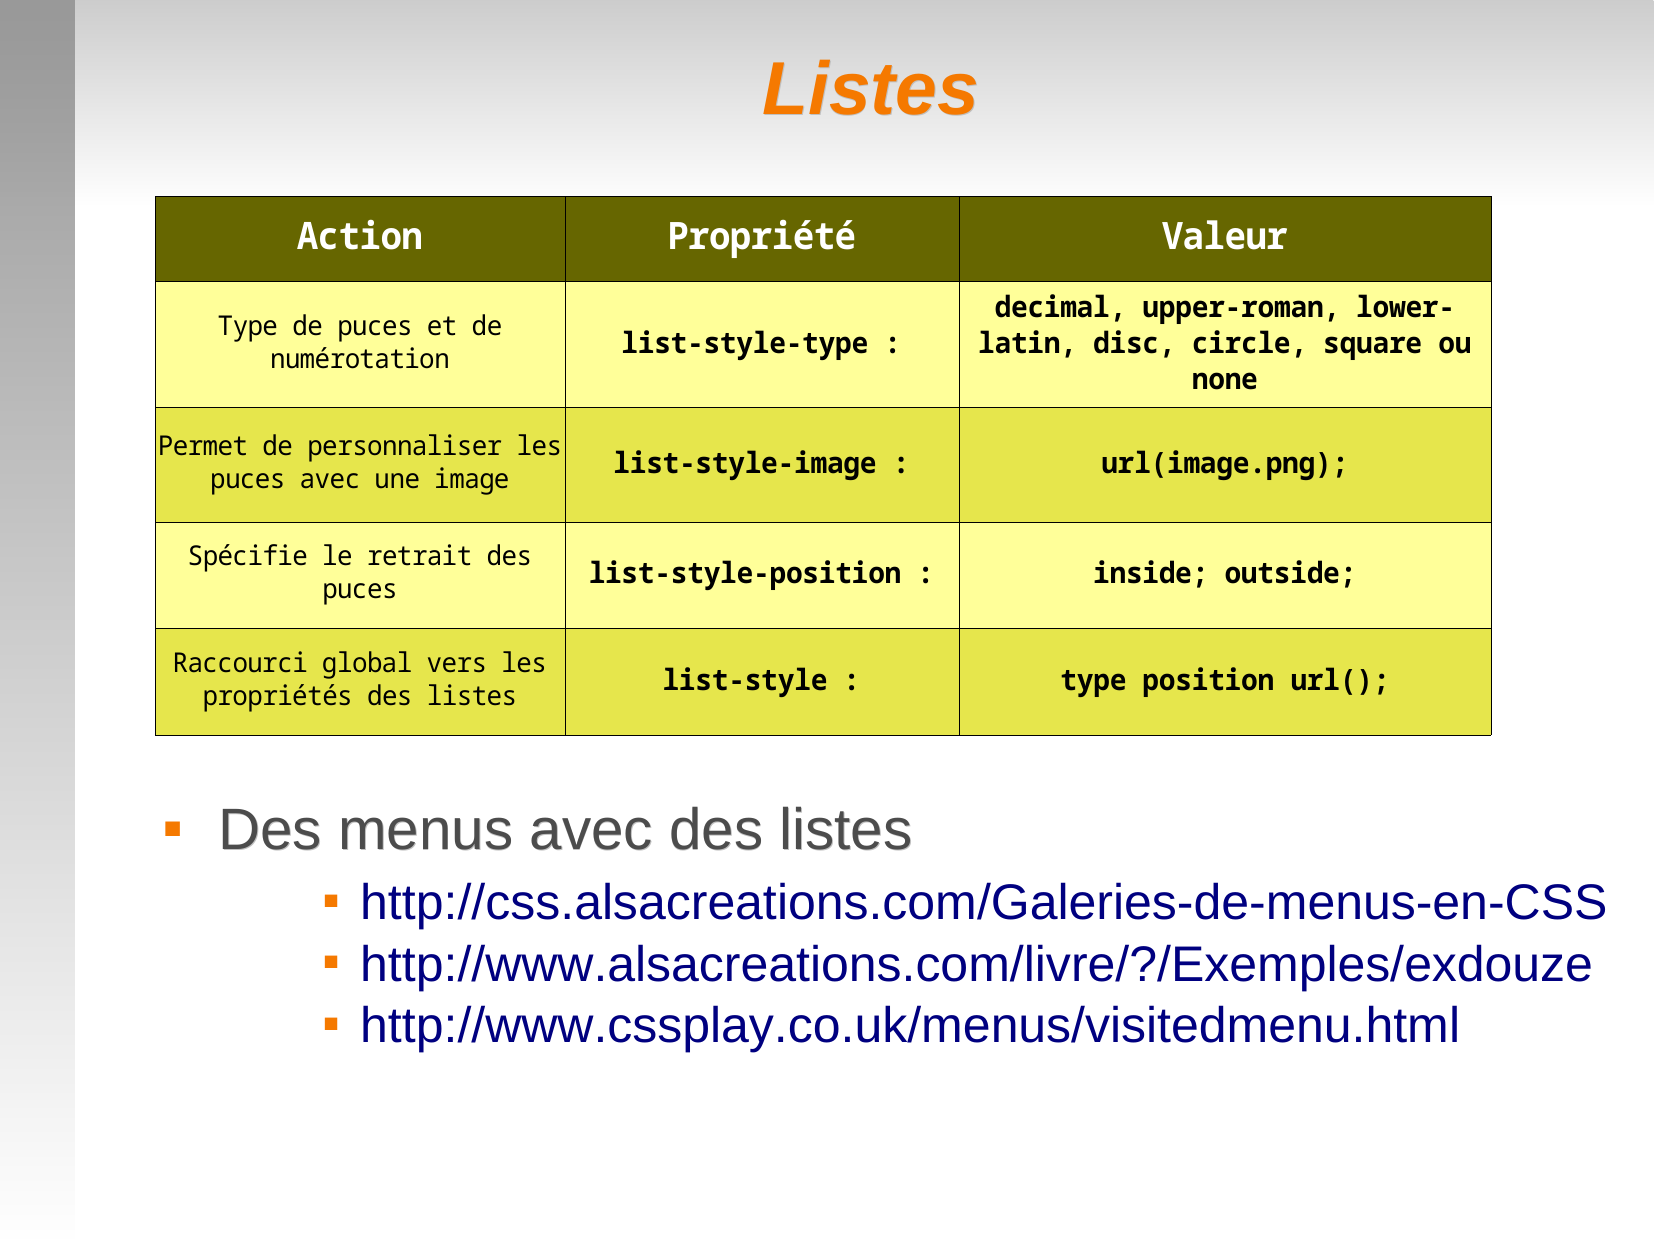

# Listes
Des menus avec des listes
http://css.alsacreations.com/Galeries-de-menus-en-CSS
http://www.alsacreations.com/livre/?/Exemples/exdouze
http://www.cssplay.co.uk/menus/visitedmenu.html